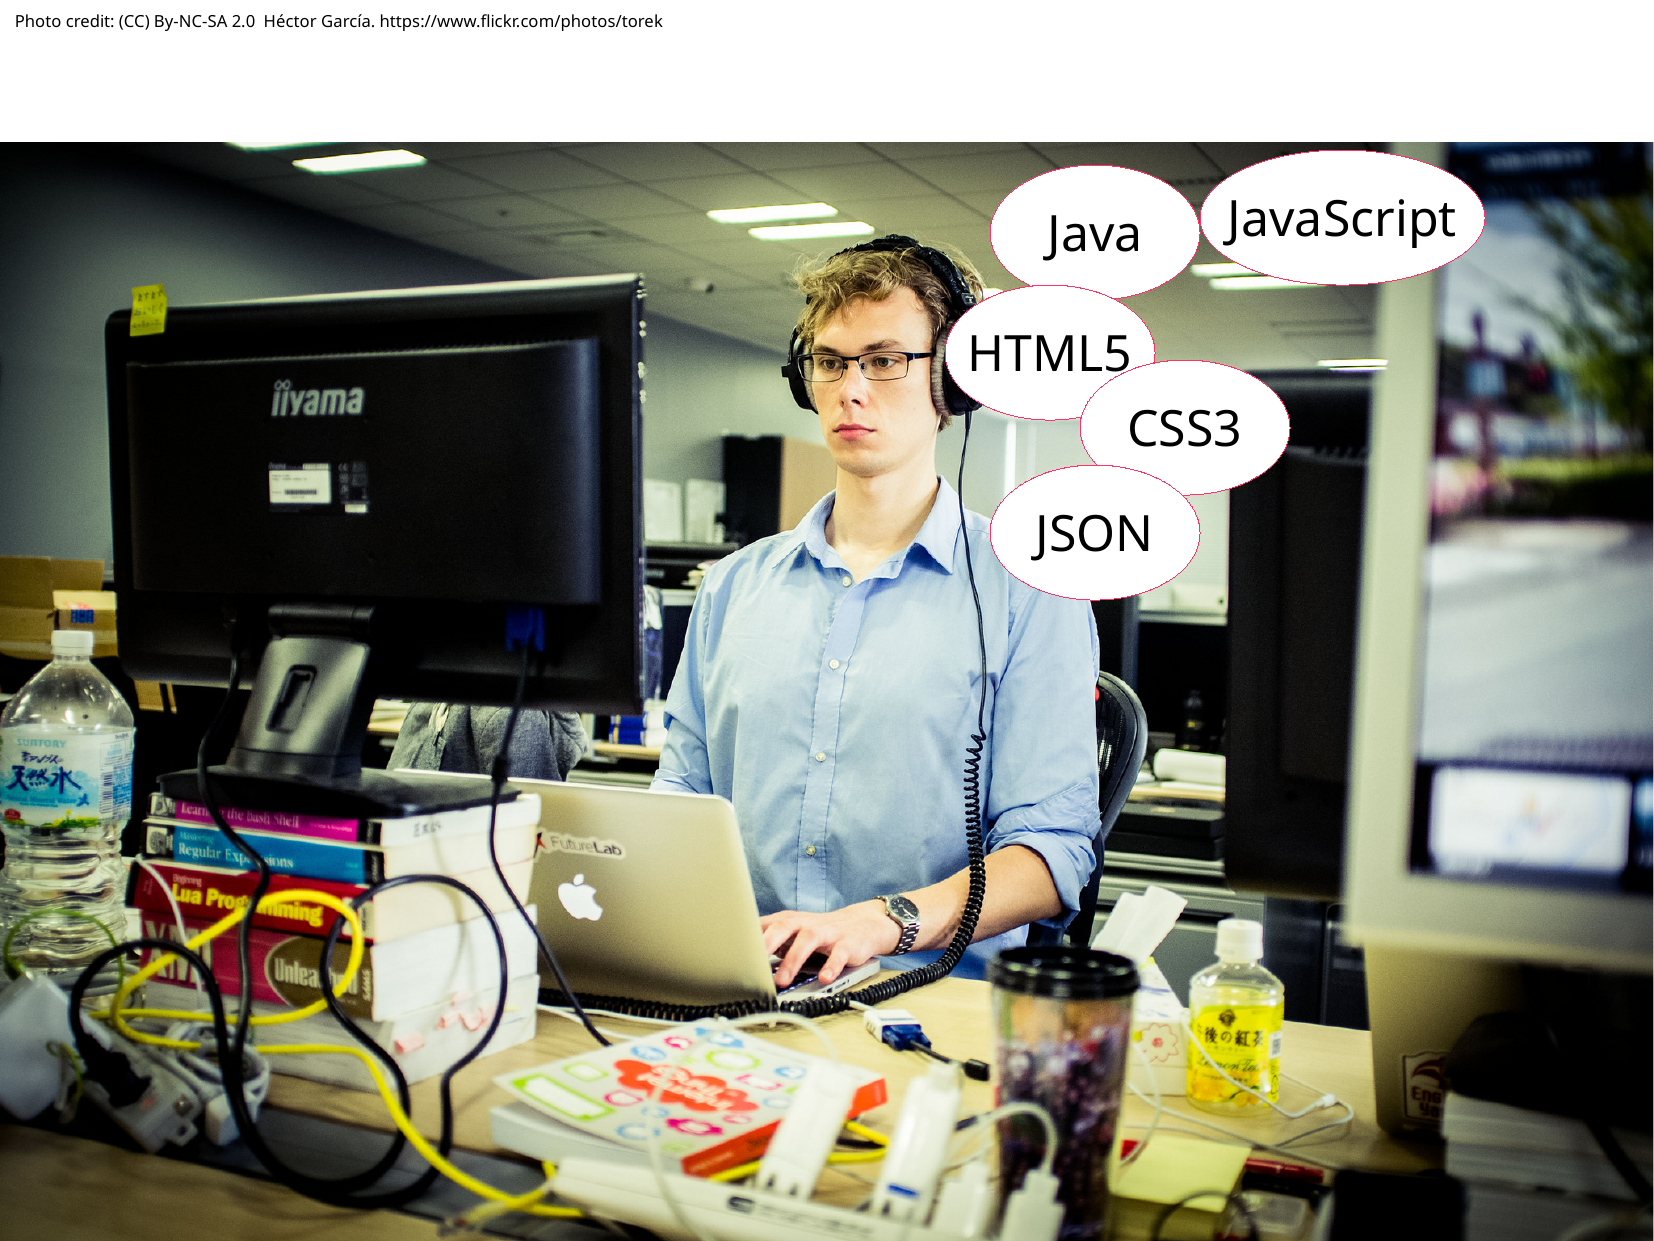

Photo credit: (CC) By-NC-SA 2.0 Héctor García. https://www.flickr.com/photos/torek
JavaScript
Java
HTML5
CSS3
JSON